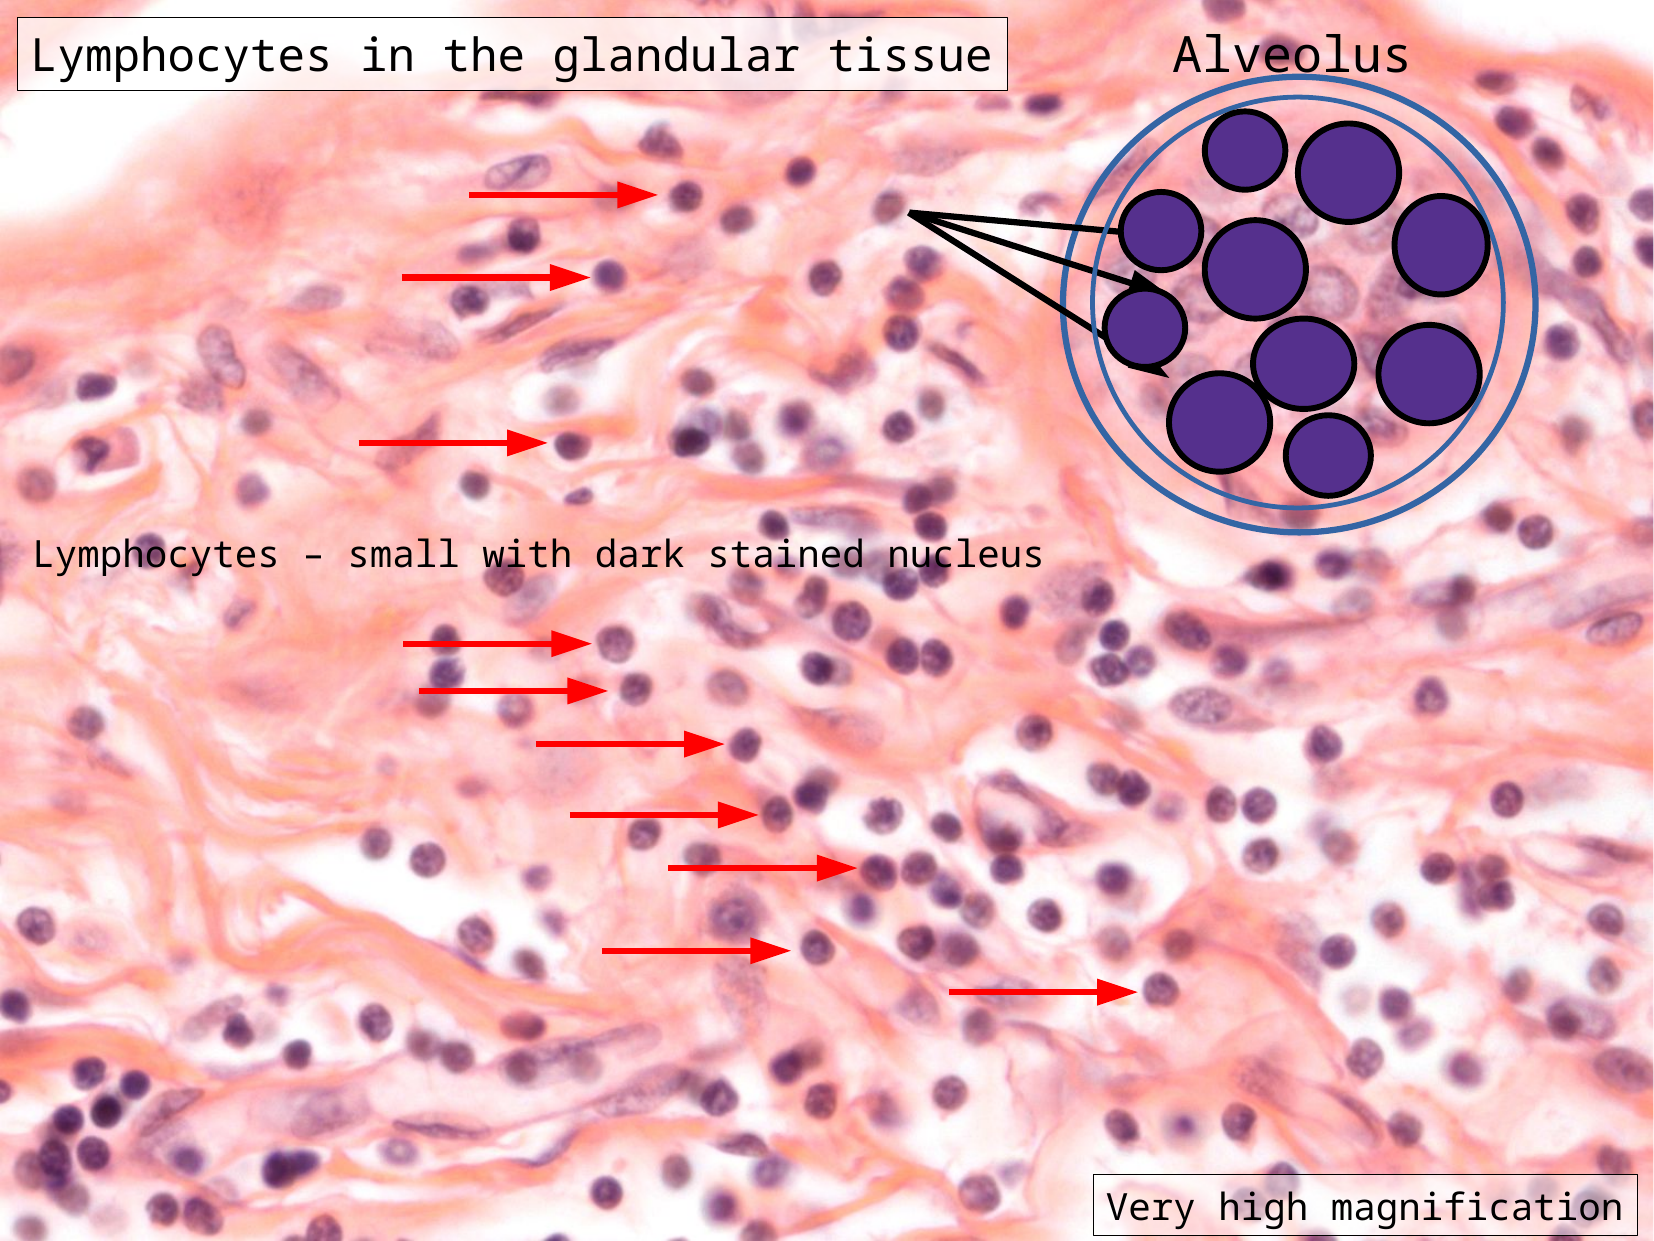

Alveolus
Lymphocytes in the glandular tissue
Lymphocytes – small with dark stained nucleus
Very high magnification